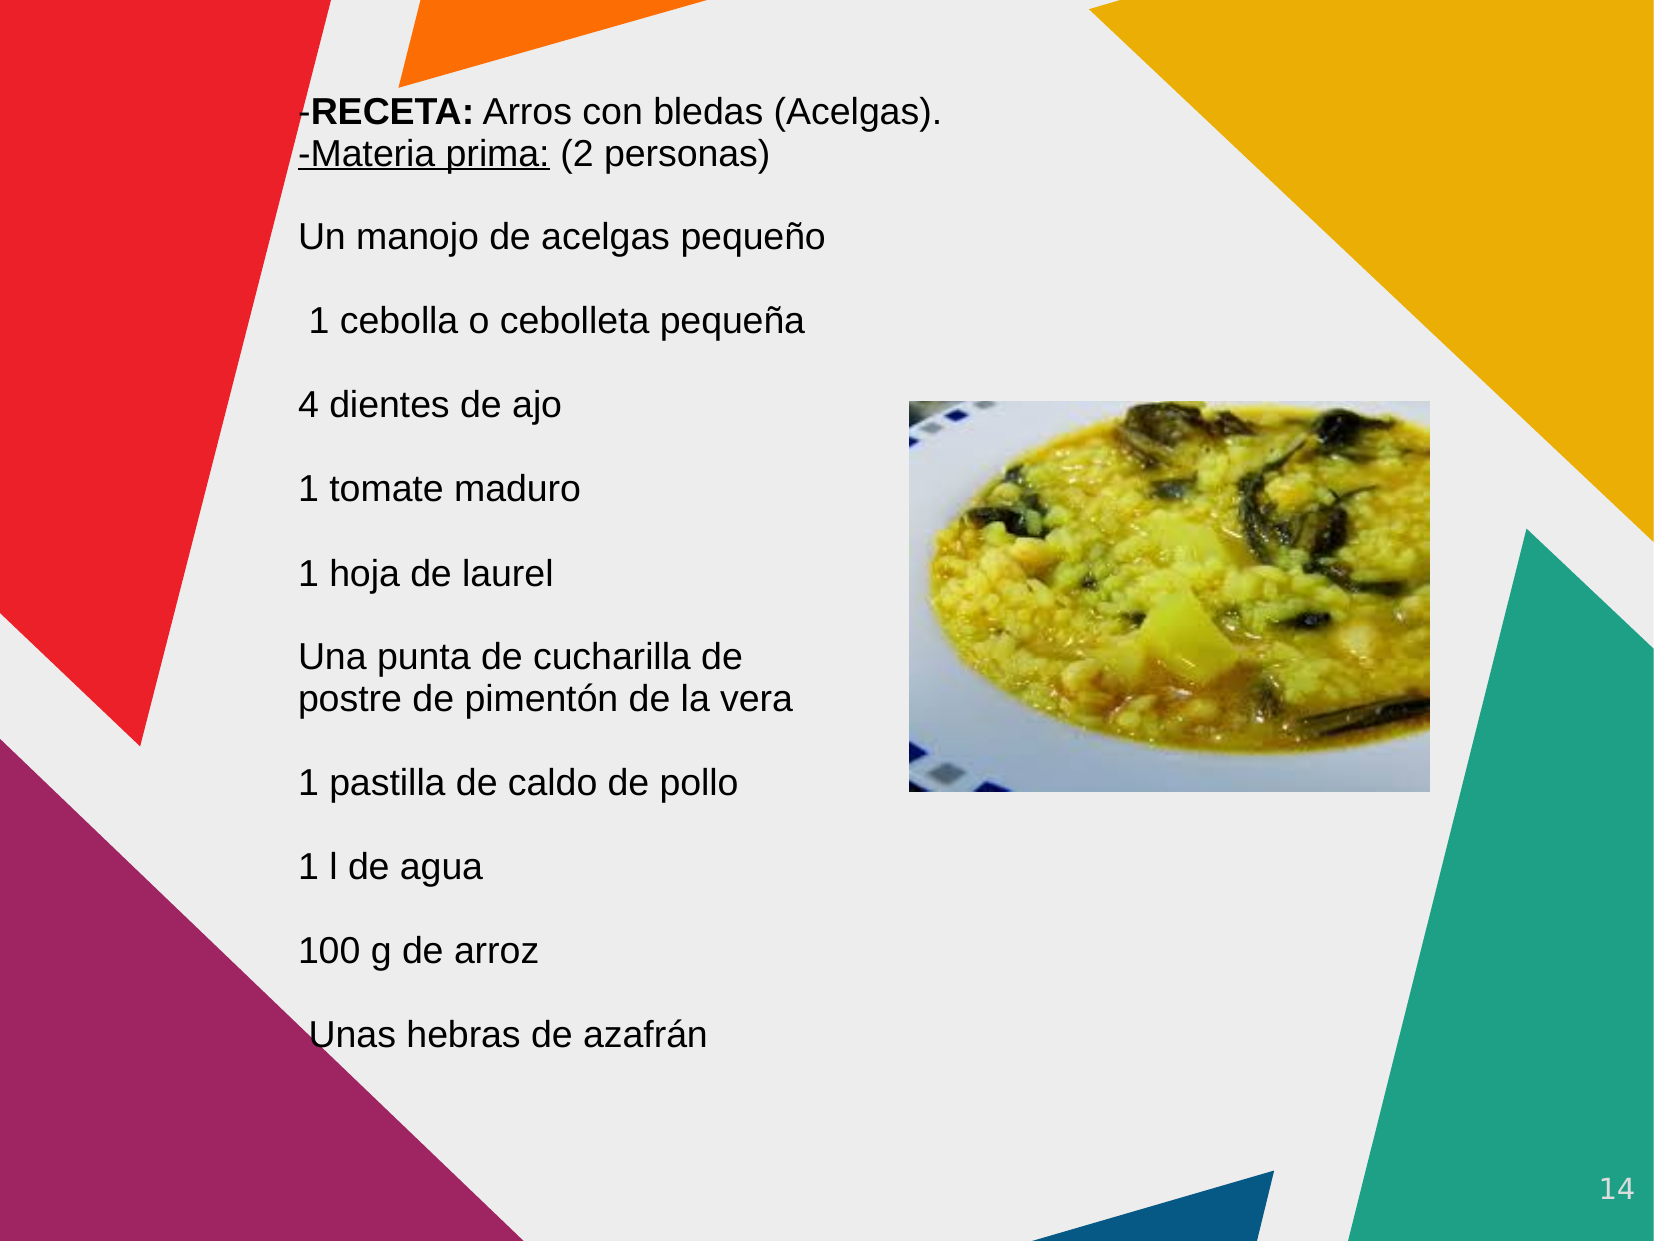

-RECETA: Arros con bledas (Acelgas).
-Materia prima: (2 personas)
Un manojo de acelgas pequeño
 1 cebolla o cebolleta pequeña
4 dientes de ajo
1 tomate maduro
1 hoja de laurel
Una punta de cucharilla de
postre de pimentón de la vera
1 pastilla de caldo de pollo
1 l de agua
100 g de arroz
 Unas hebras de azafrán
14